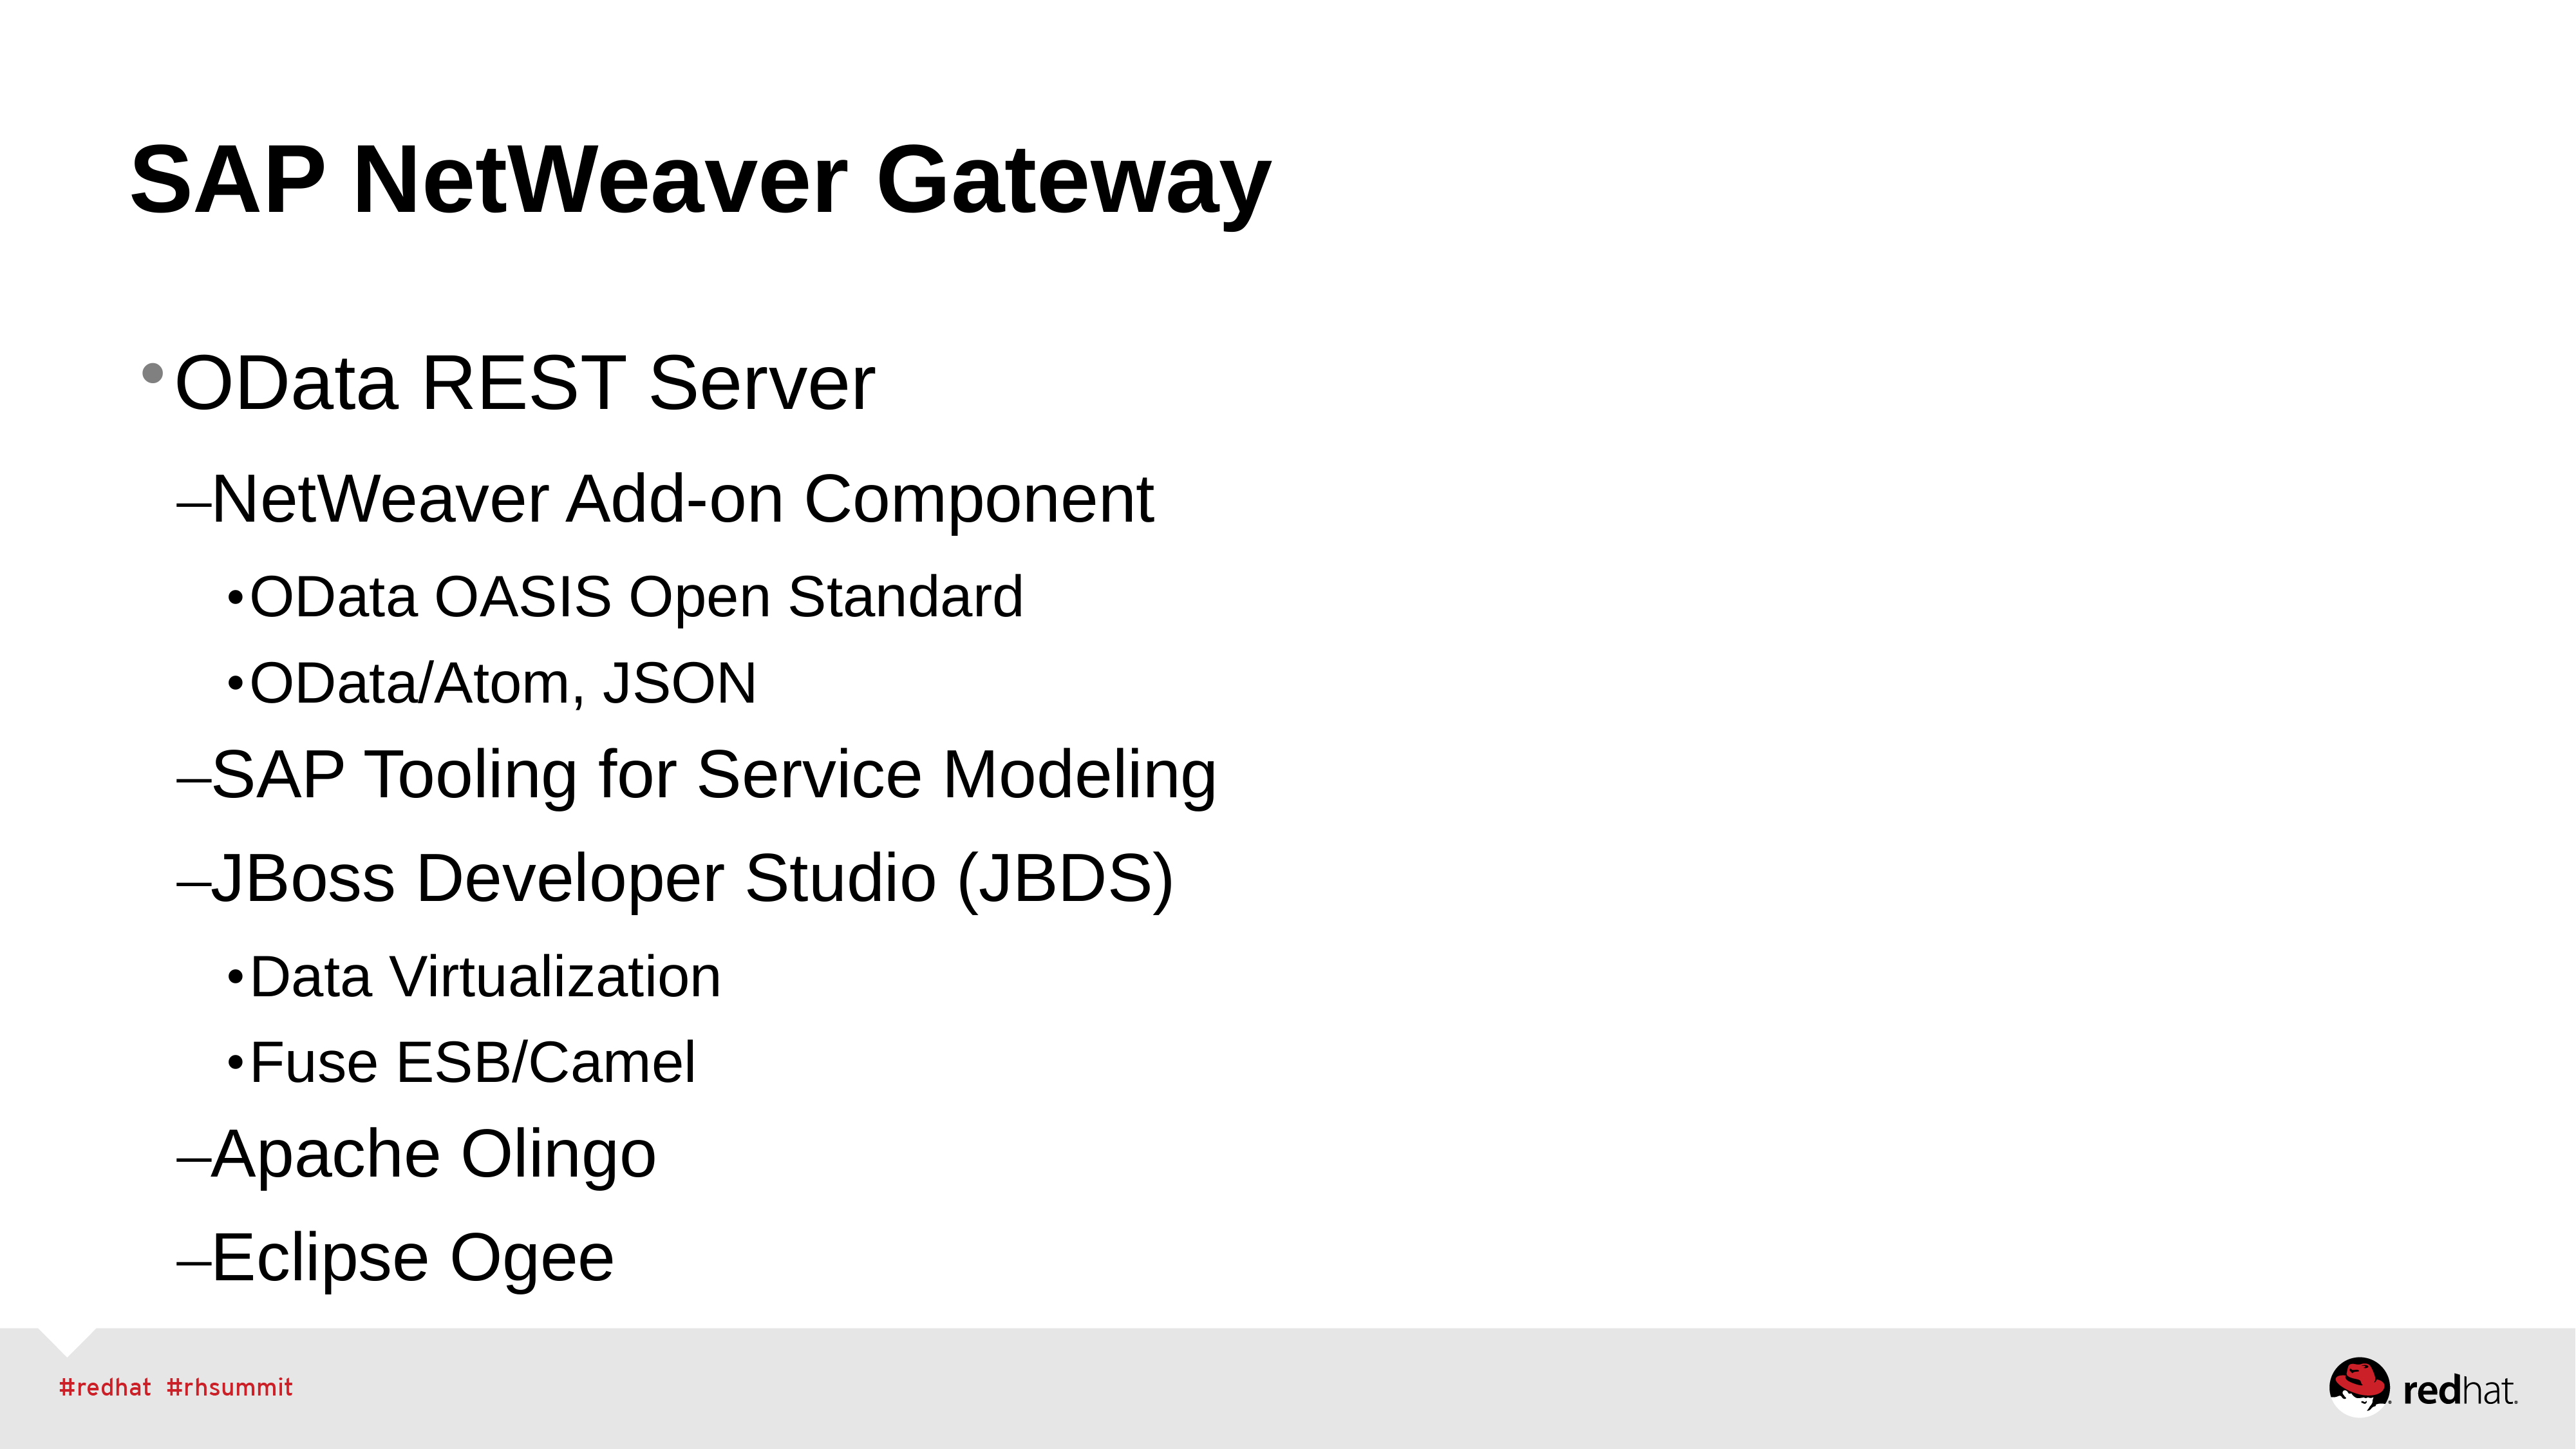

# SAP NetWeaver Gateway
OData REST Server
NetWeaver Add-on Component
OData OASIS Open Standard
OData/Atom, JSON
SAP Tooling for Service Modeling
JBoss Developer Studio (JBDS)
Data Virtualization
Fuse ESB/Camel
Apache Olingo
Eclipse Ogee